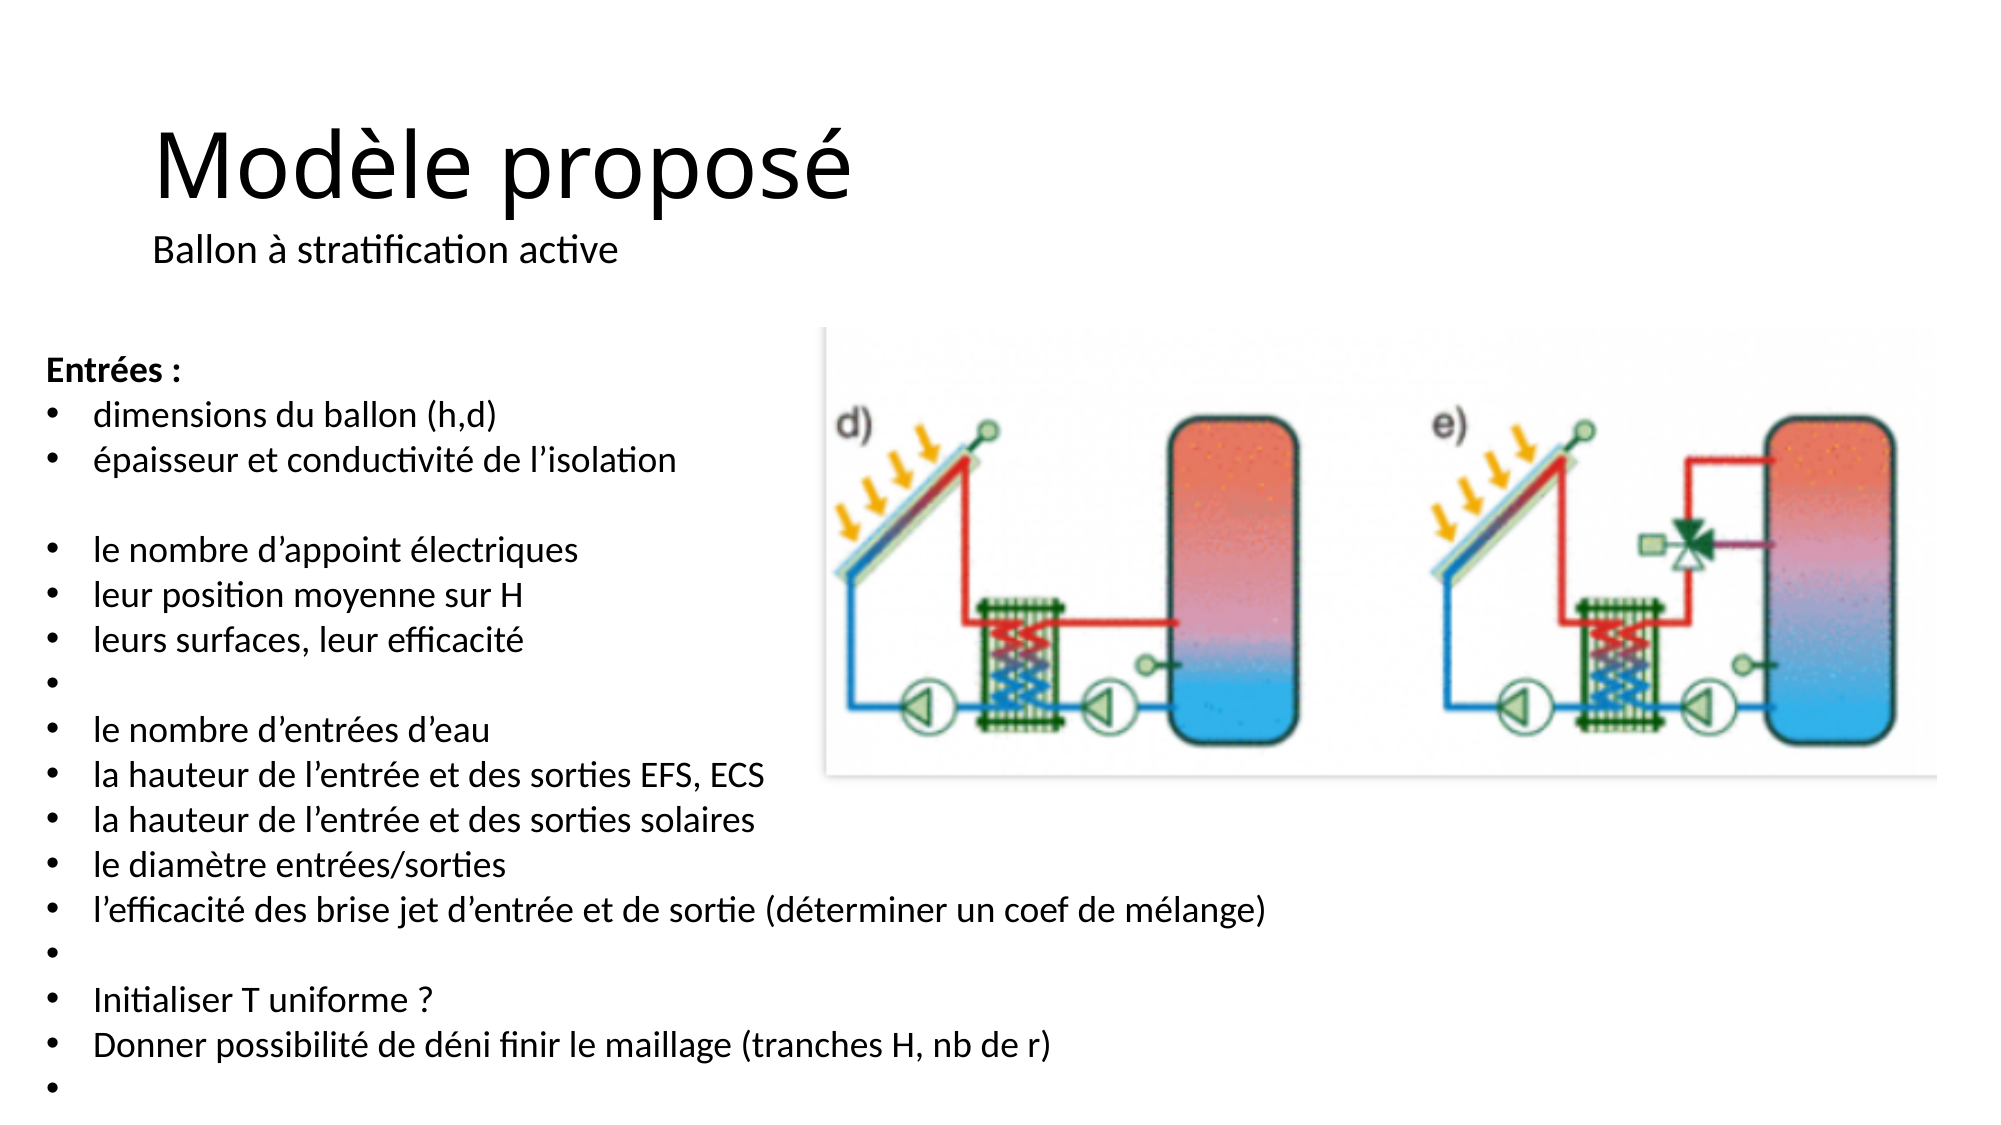

# Modèle proposé
Ballon à stratification active
Entrées :
dimensions du ballon (h,d)
épaisseur et conductivité de l’isolation
le nombre d’appoint électriques
leur position moyenne sur H
leurs surfaces, leur efficacité
le nombre d’entrées d’eau
la hauteur de l’entrée et des sorties EFS, ECS
la hauteur de l’entrée et des sorties solaires
le diamètre entrées/sorties
l’efficacité des brise jet d’entrée et de sortie (déterminer un coef de mélange)
Initialiser T uniforme ?
Donner possibilité de déni finir le maillage (tranches H, nb de r)